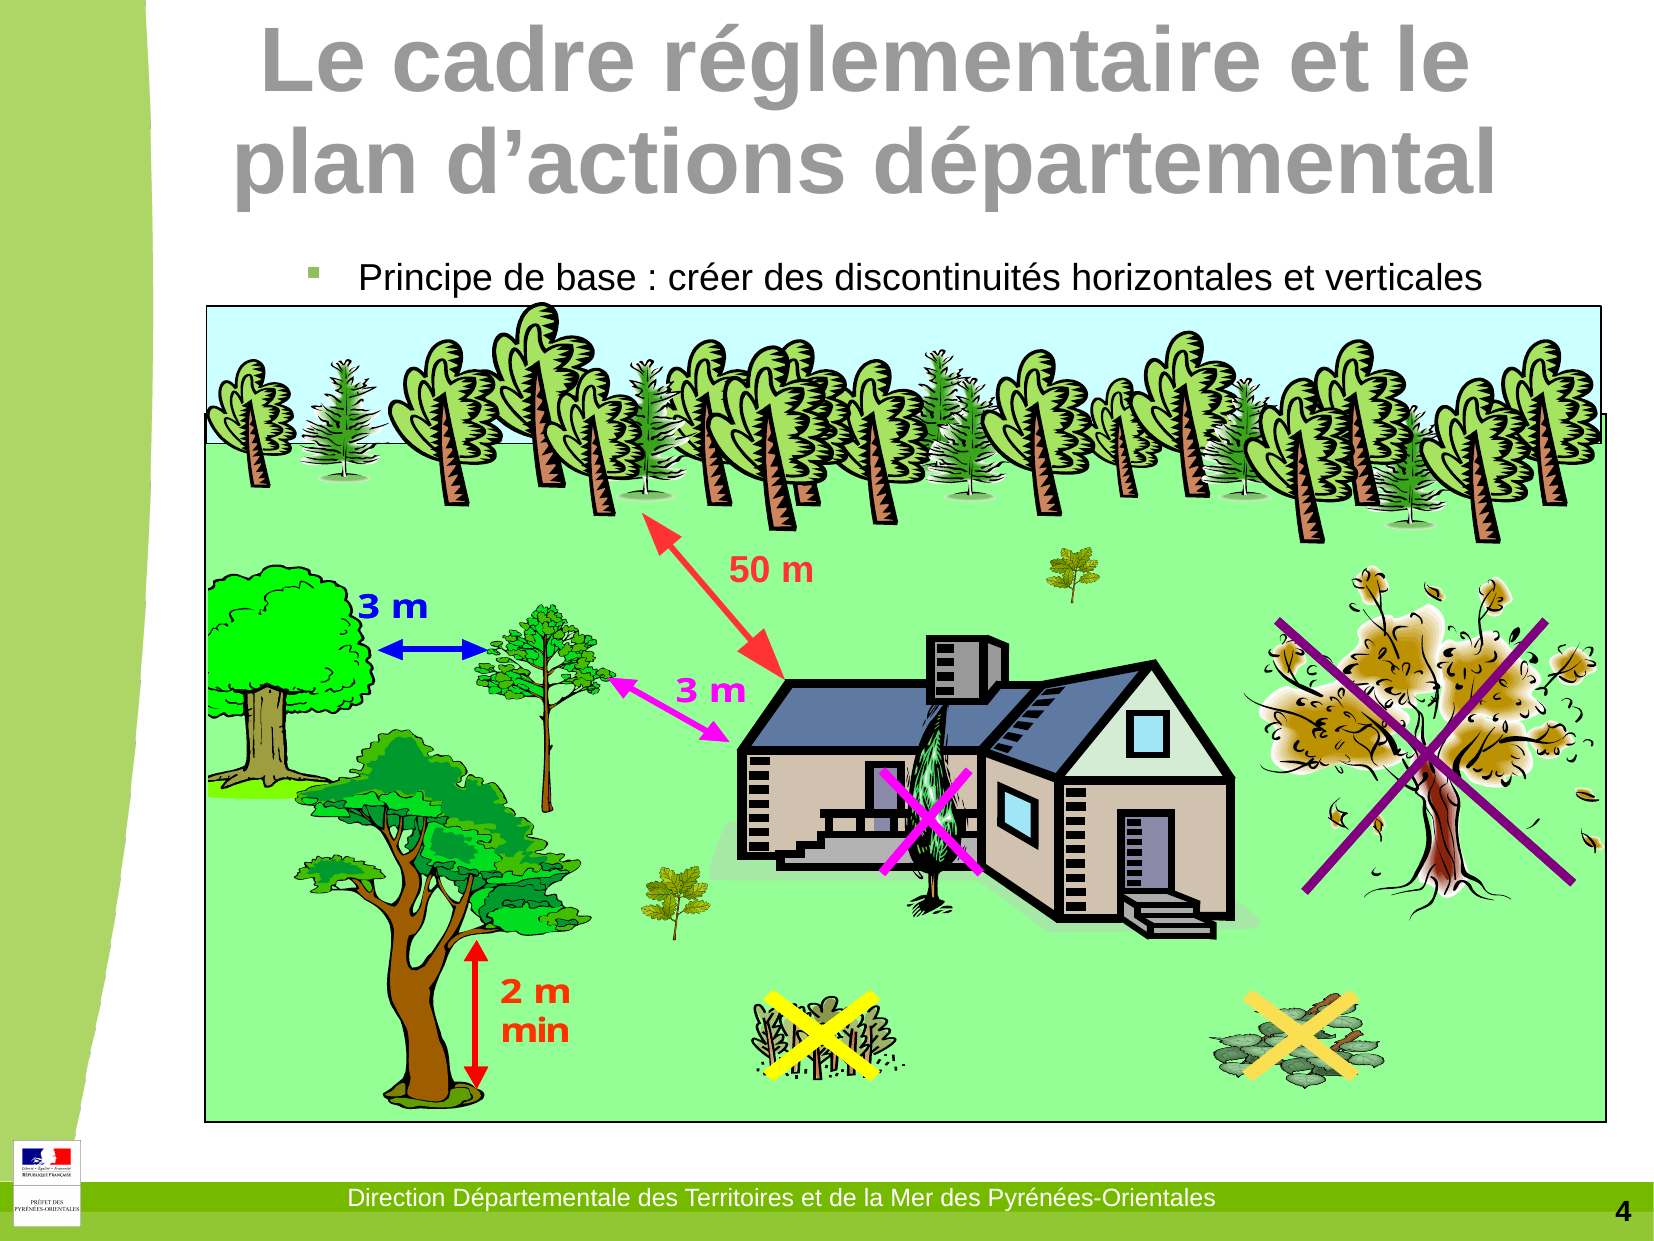

# Le cadre réglementaire et le plan d’actions départemental
Principe de base : créer des discontinuités horizontales et verticales
50 m
Direction Départementale des Territoires et de la Mer des Pyrénées-Orientales
4